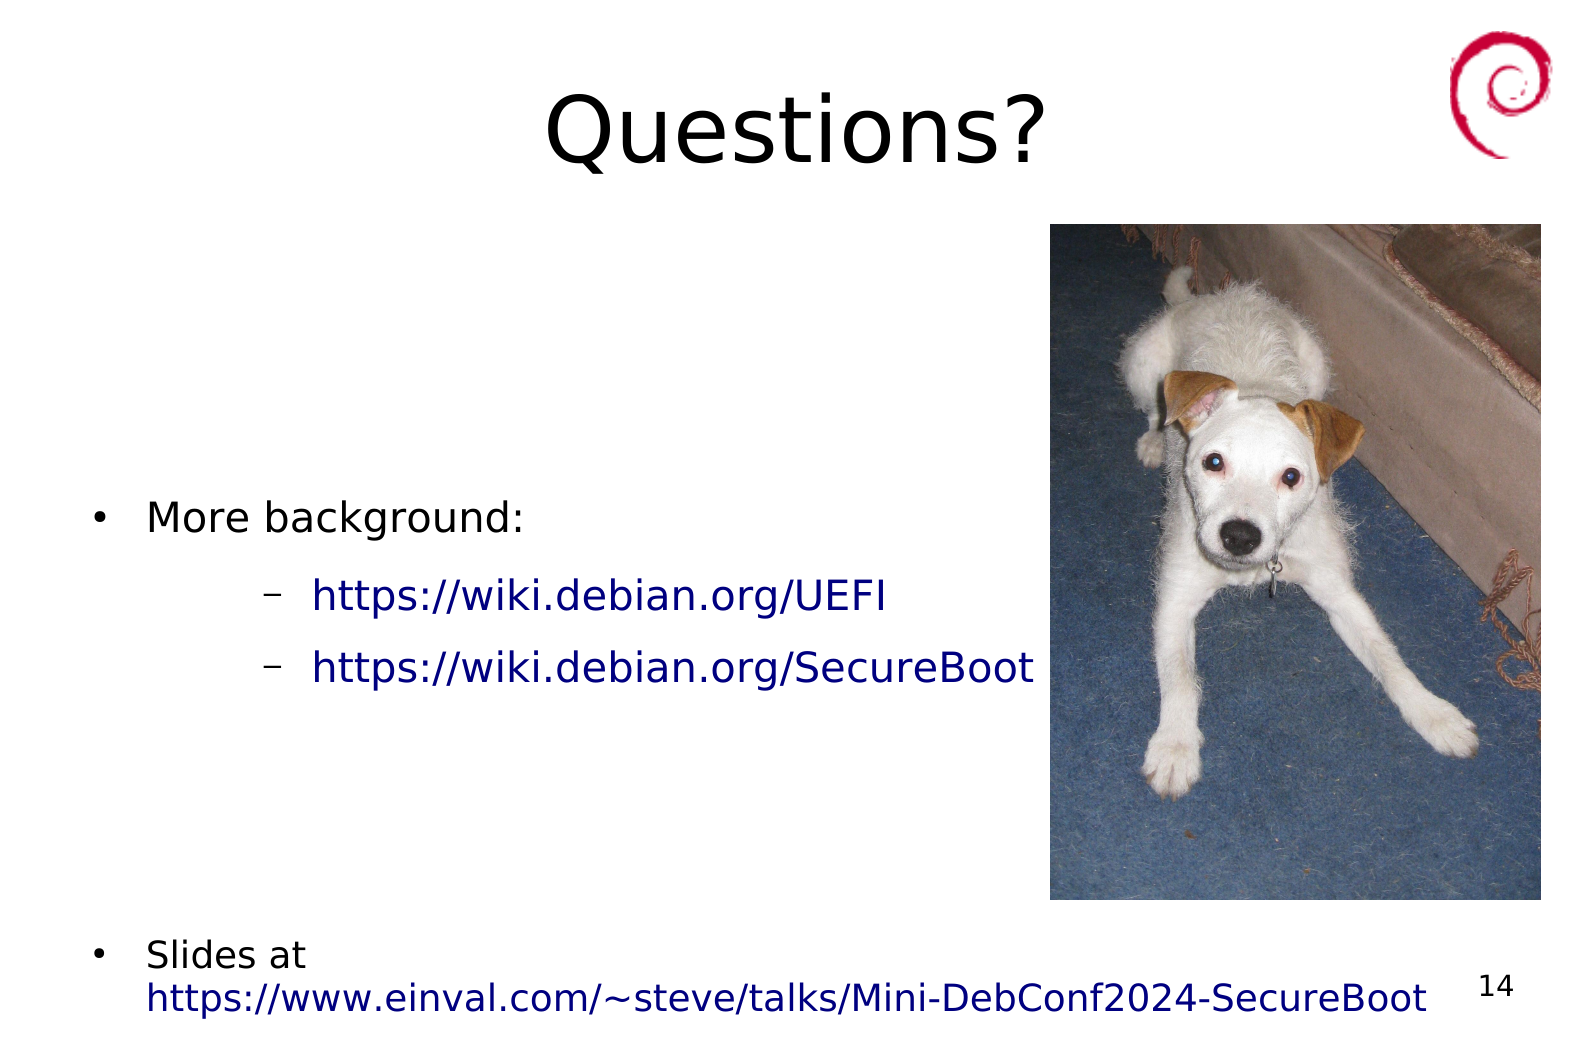

# Questions?
More background:
https://wiki.debian.org/UEFI
https://wiki.debian.org/SecureBoot
Slides at
https://www.einval.com/~steve/talks/Mini-DebConf2024-SecureBoot
14